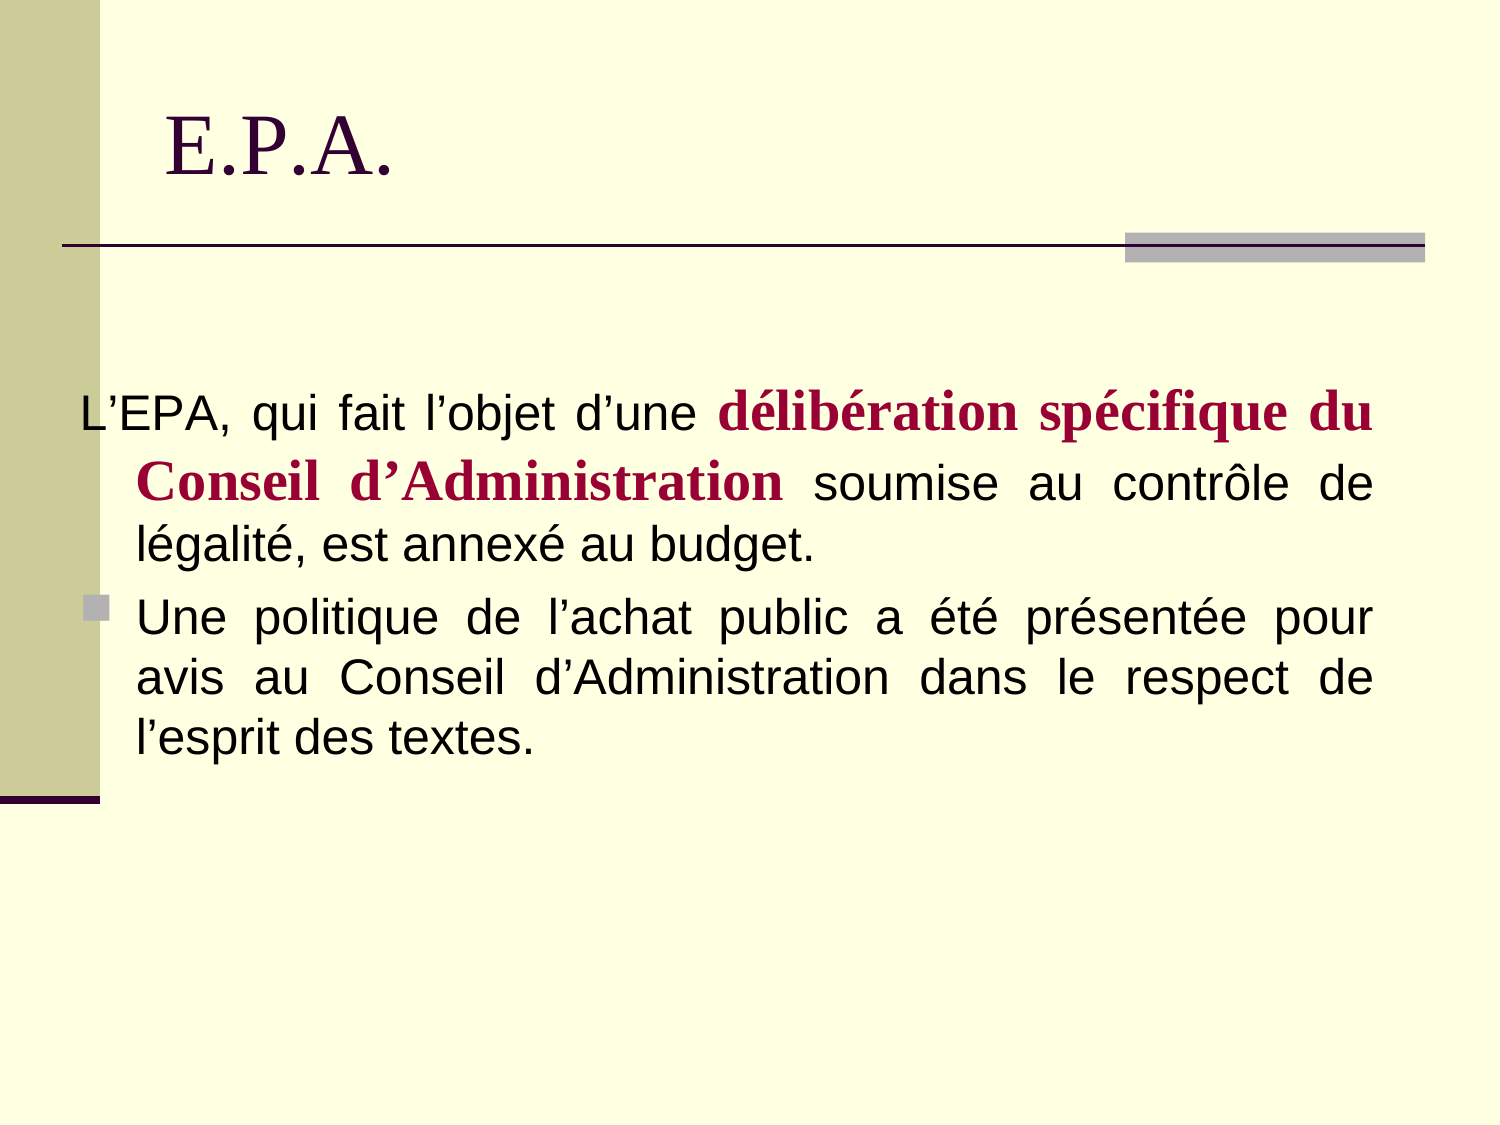

# E.P.A.
L’EPA, qui fait l’objet d’une délibération spécifique du Conseil d’Administration soumise au contrôle de légalité, est annexé au budget.
Une politique de l’achat public a été présentée pour avis au Conseil d’Administration dans le respect de l’esprit des textes.